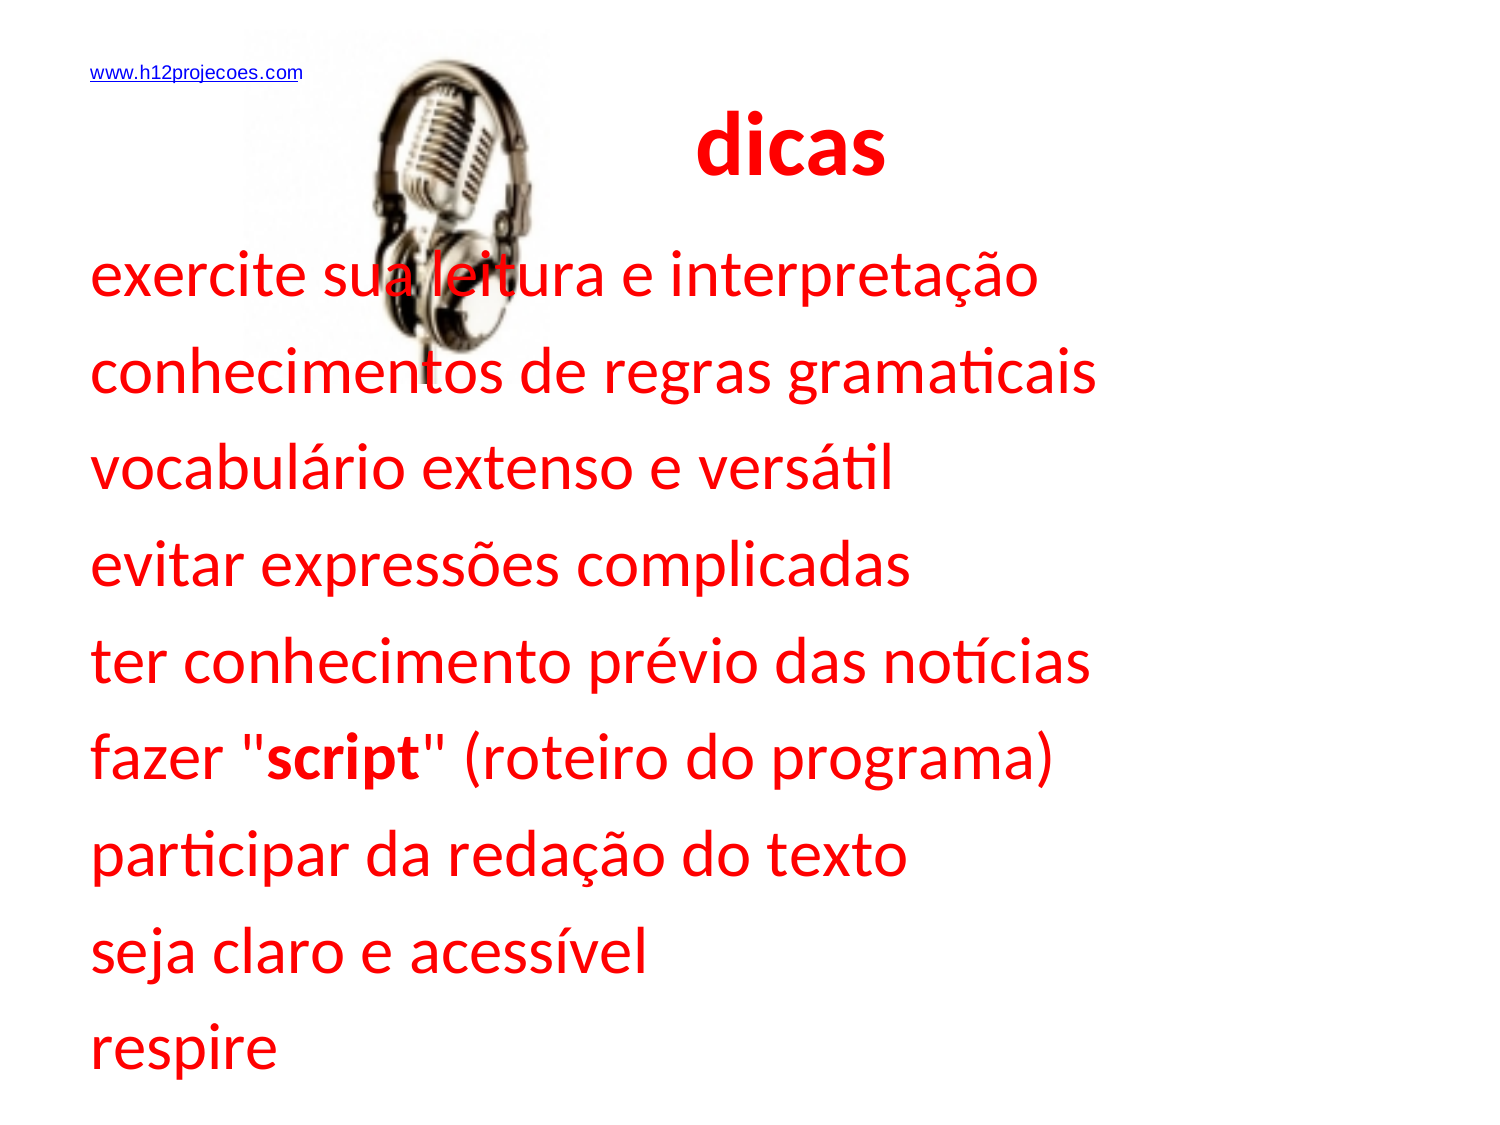

dicas
exercite sua leitura e interpretação
conhecimentos de regras gramaticais
vocabulário extenso e versátil
evitar expressões complicadas
ter conhecimento prévio das notícias
fazer "script" (roteiro do programa)‏
participar da redação do texto
seja claro e acessível
respire